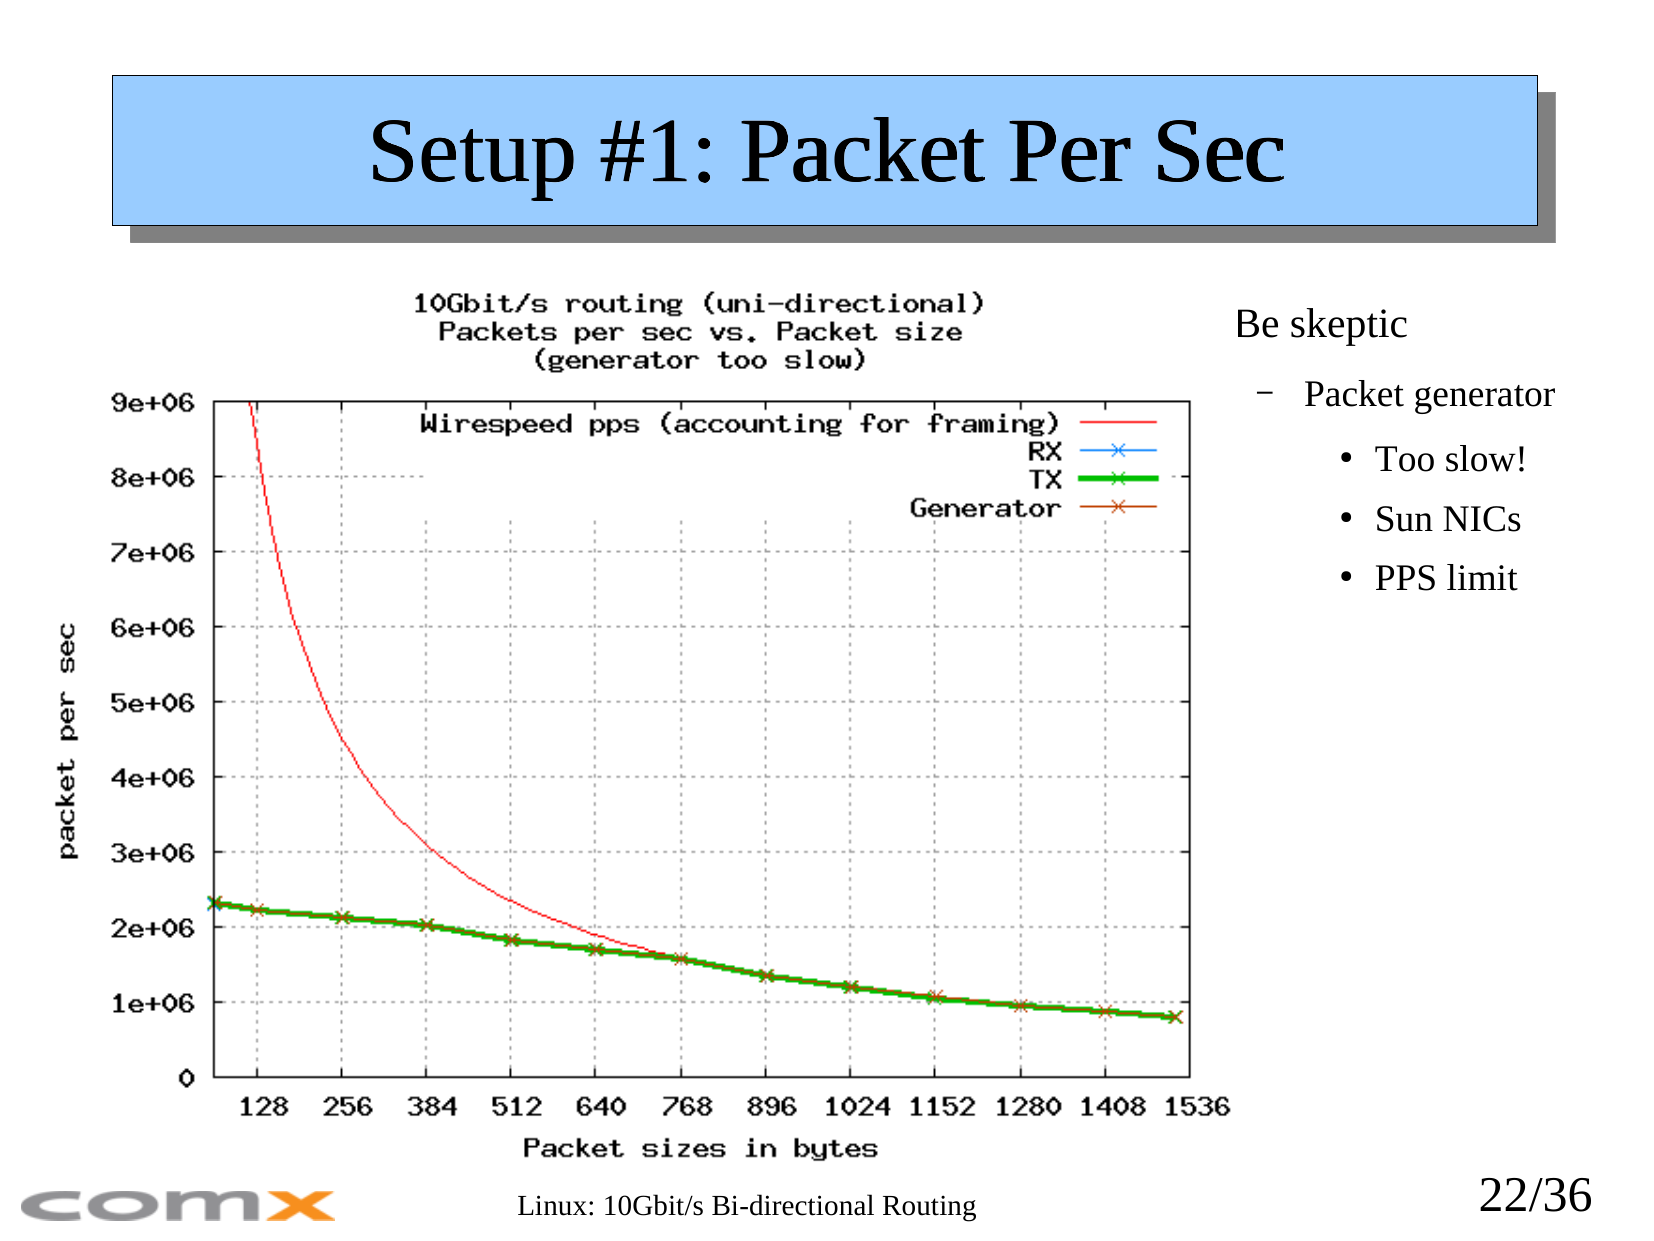

# Setup #1: Packet Per Sec
Be skeptic
Packet generator
Too slow!
Sun NICs
PPS limit